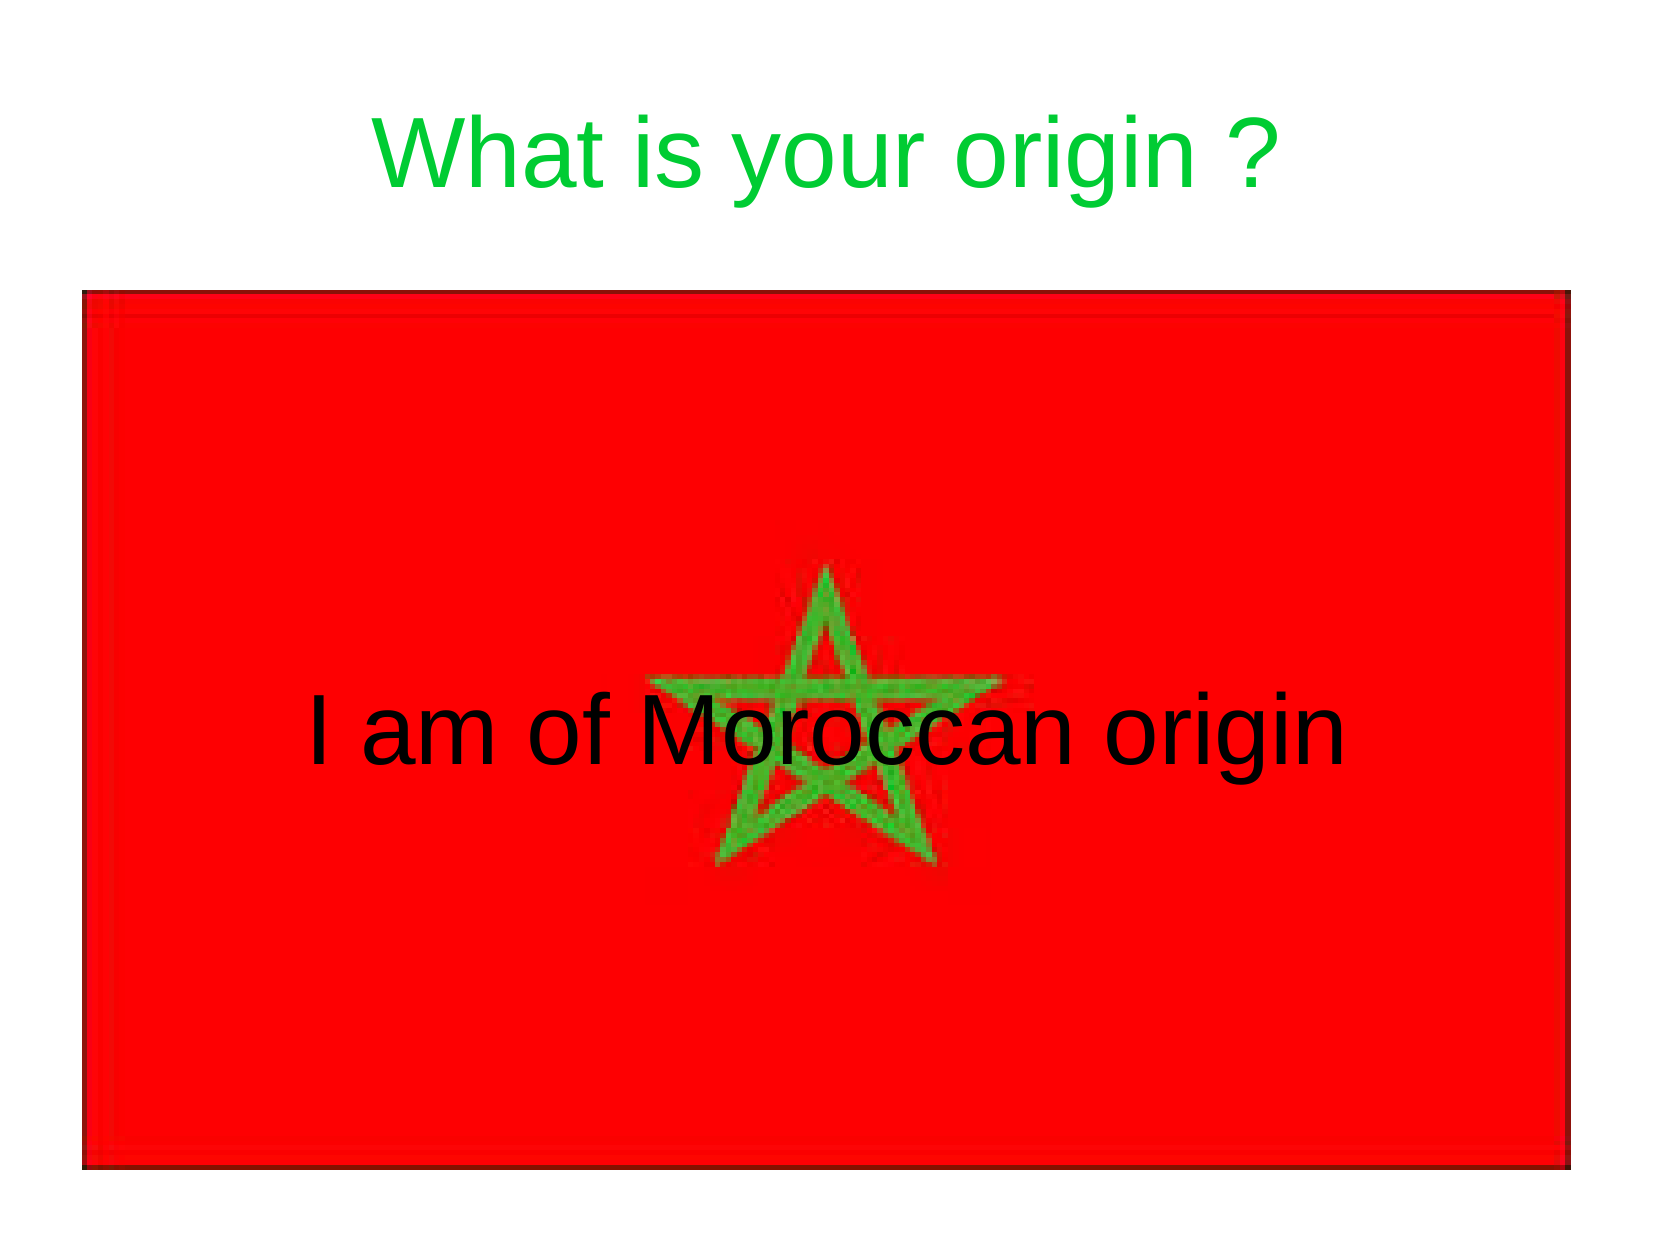

# What is your origin ?
I am of Moroccan origin